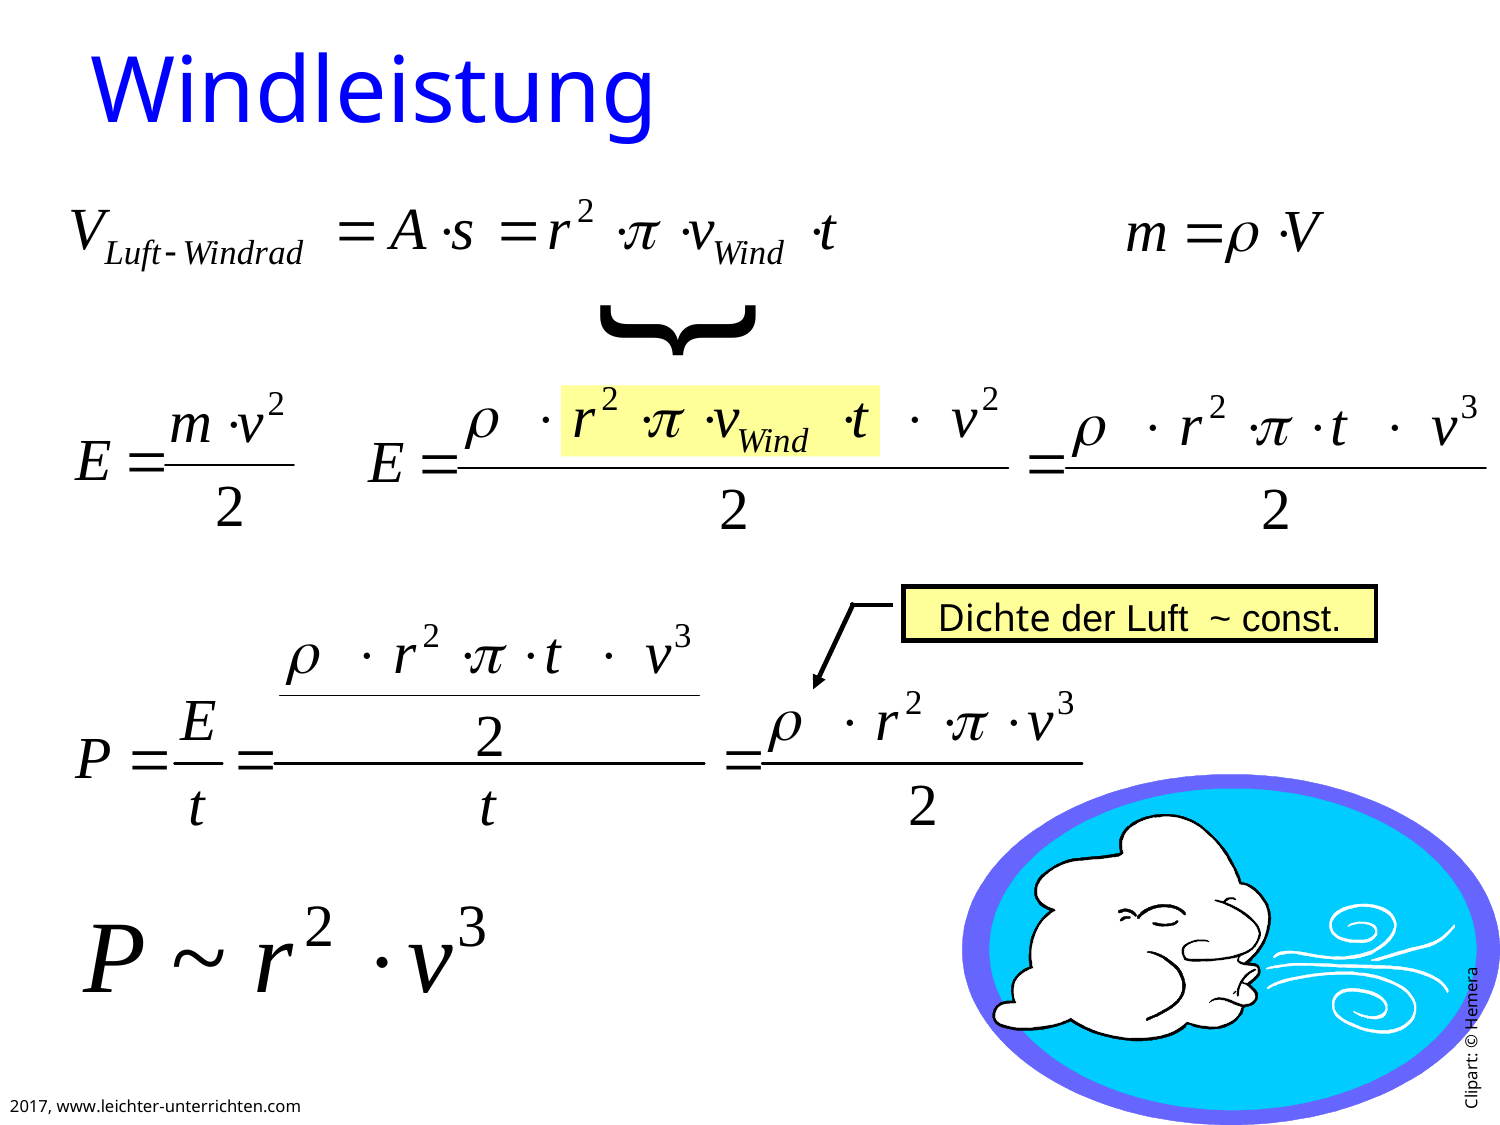

# Windleistung
{
Dichte der Luft ~ const.
Clipart: © Hemera